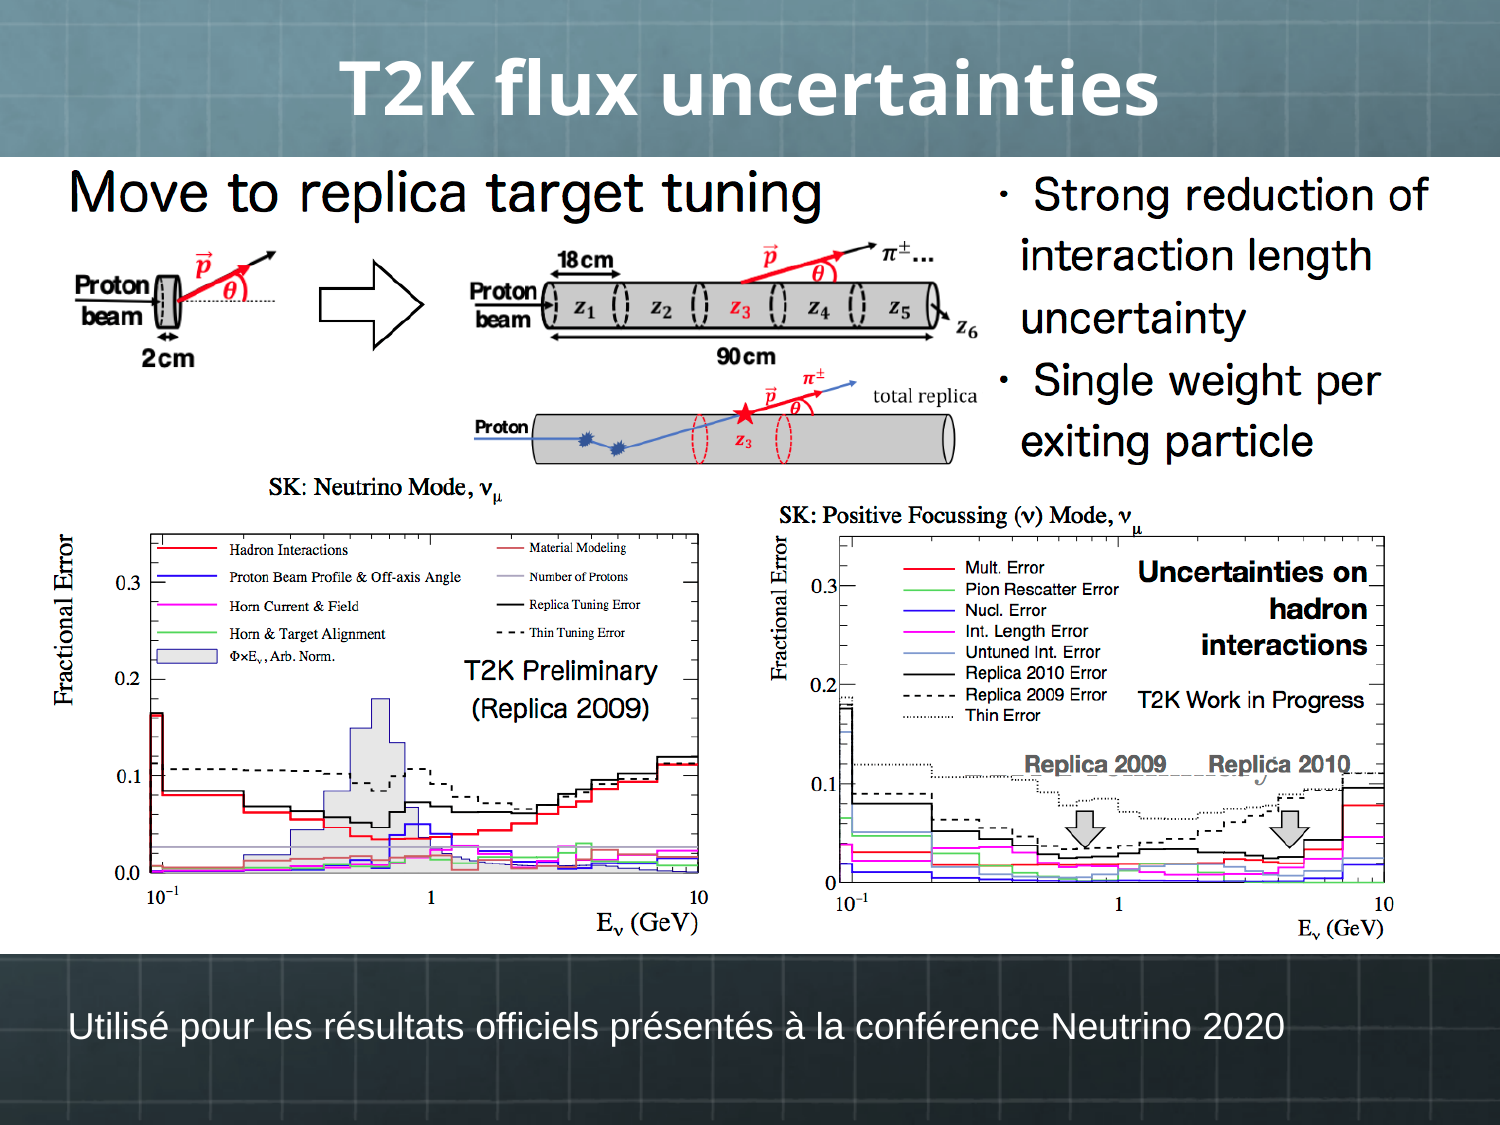

T2K flux uncertainties
# Utilisé pour les résultats officiels présentés à la conférence Neutrino 2020